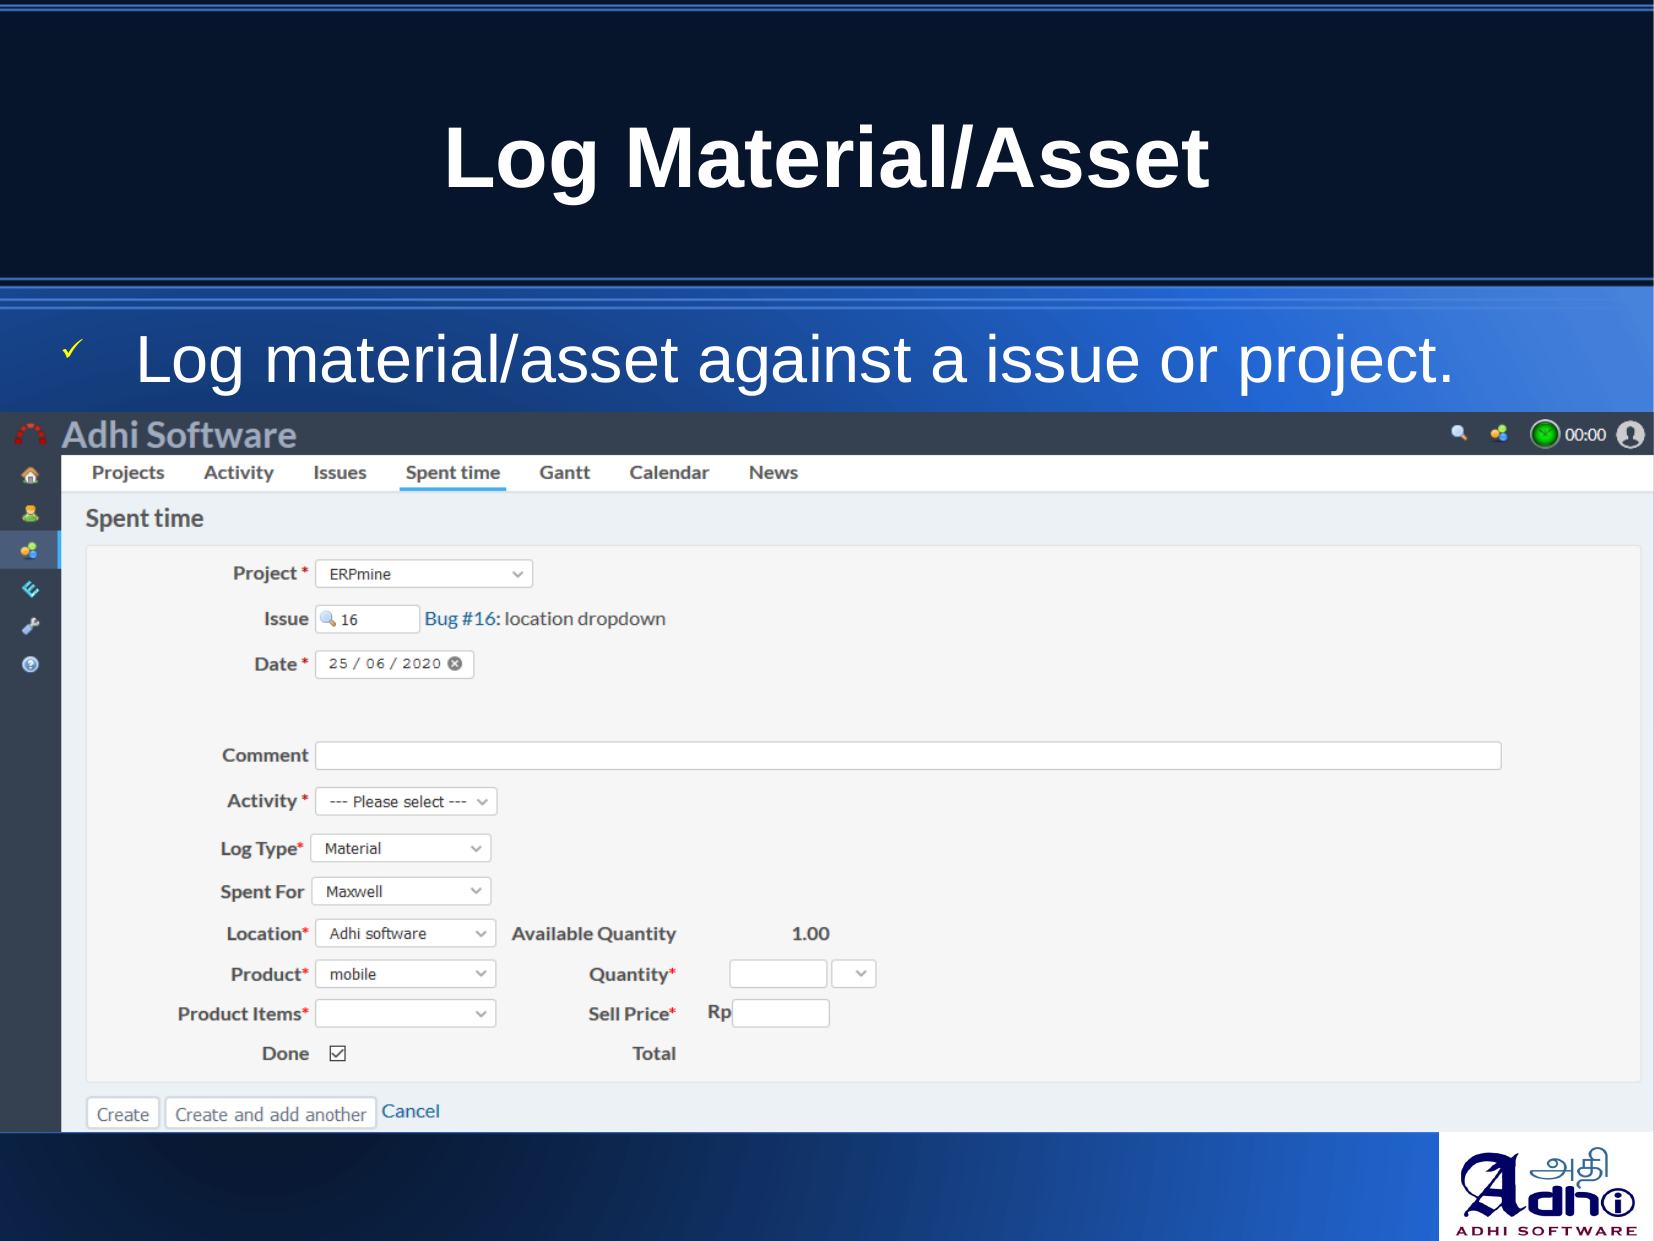

# Log Material/Asset
Log material/asset against a issue or project.